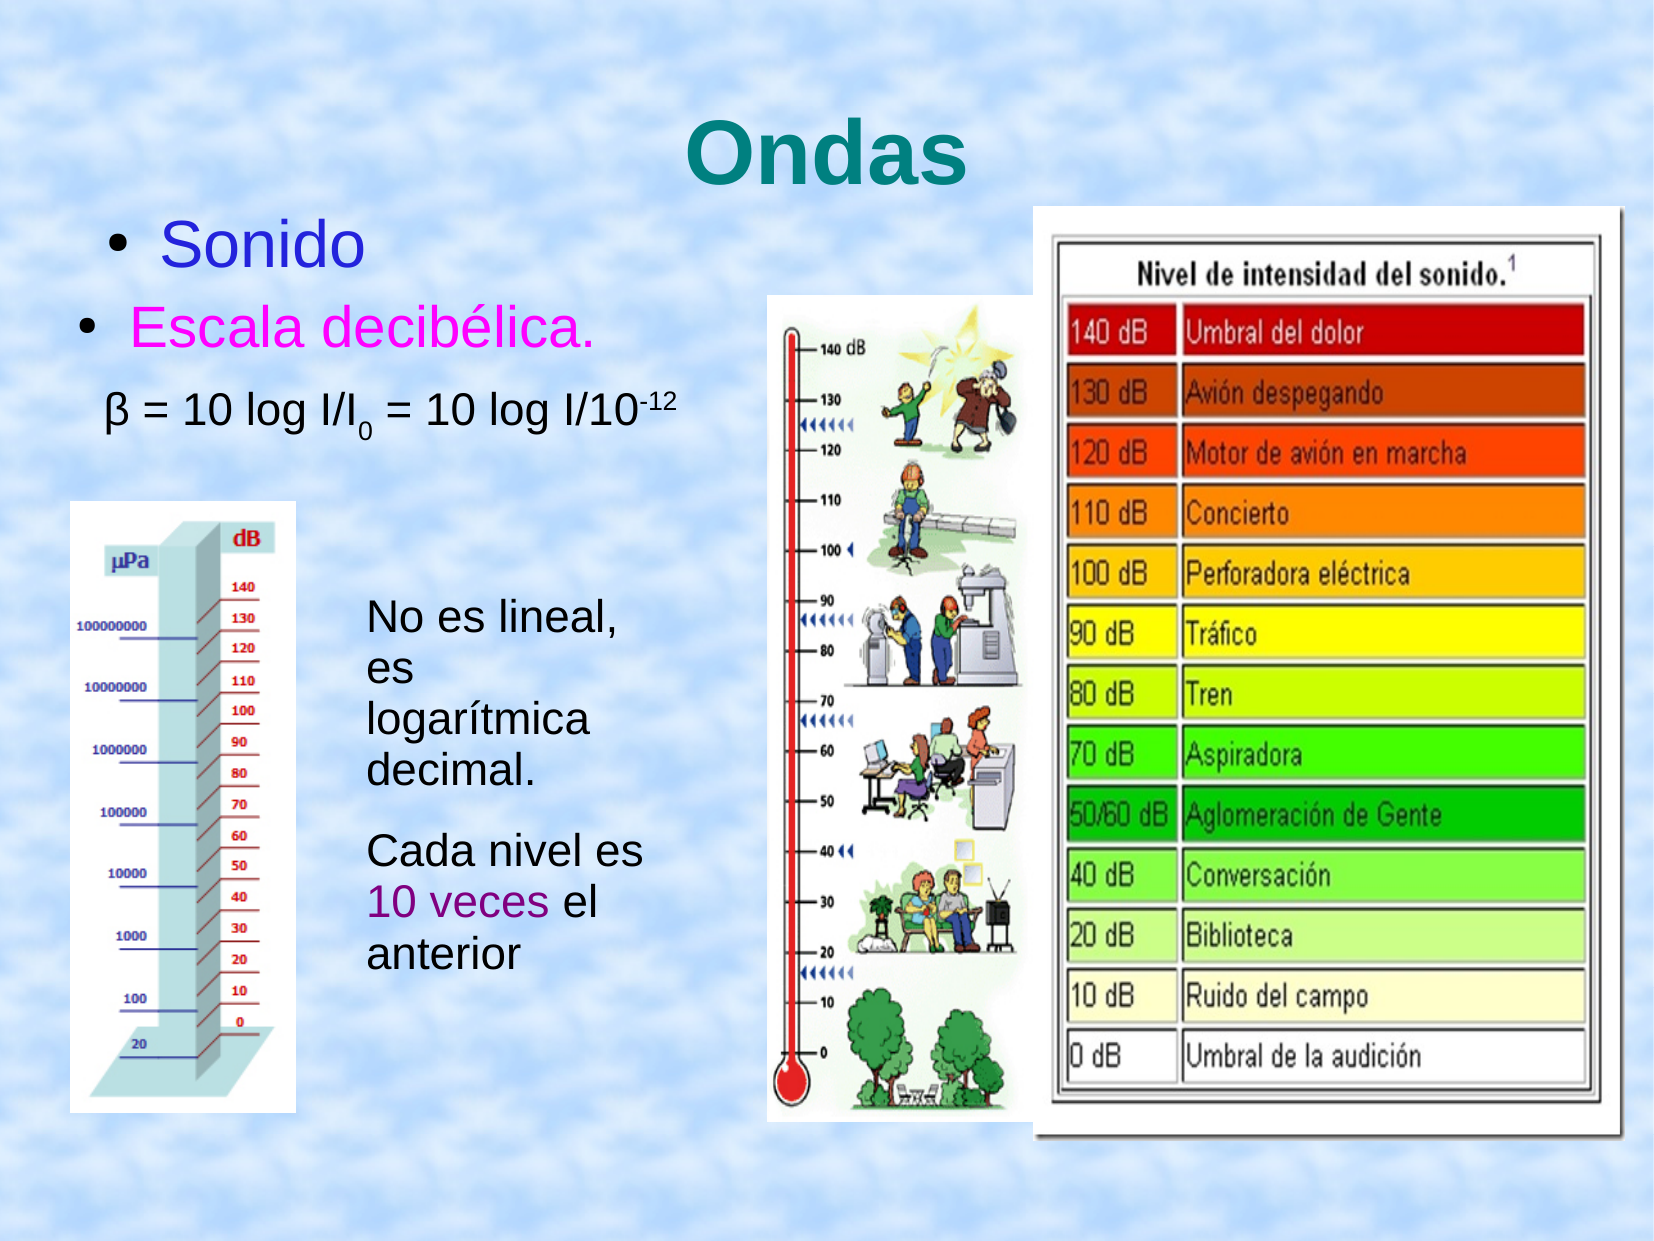

# Ondas
Sonido
Escala decibélica.
β = 10 log I/I0 = 10 log I/10-12
No es lineal, es logarítmica decimal.
Cada nivel es 10 veces el anterior